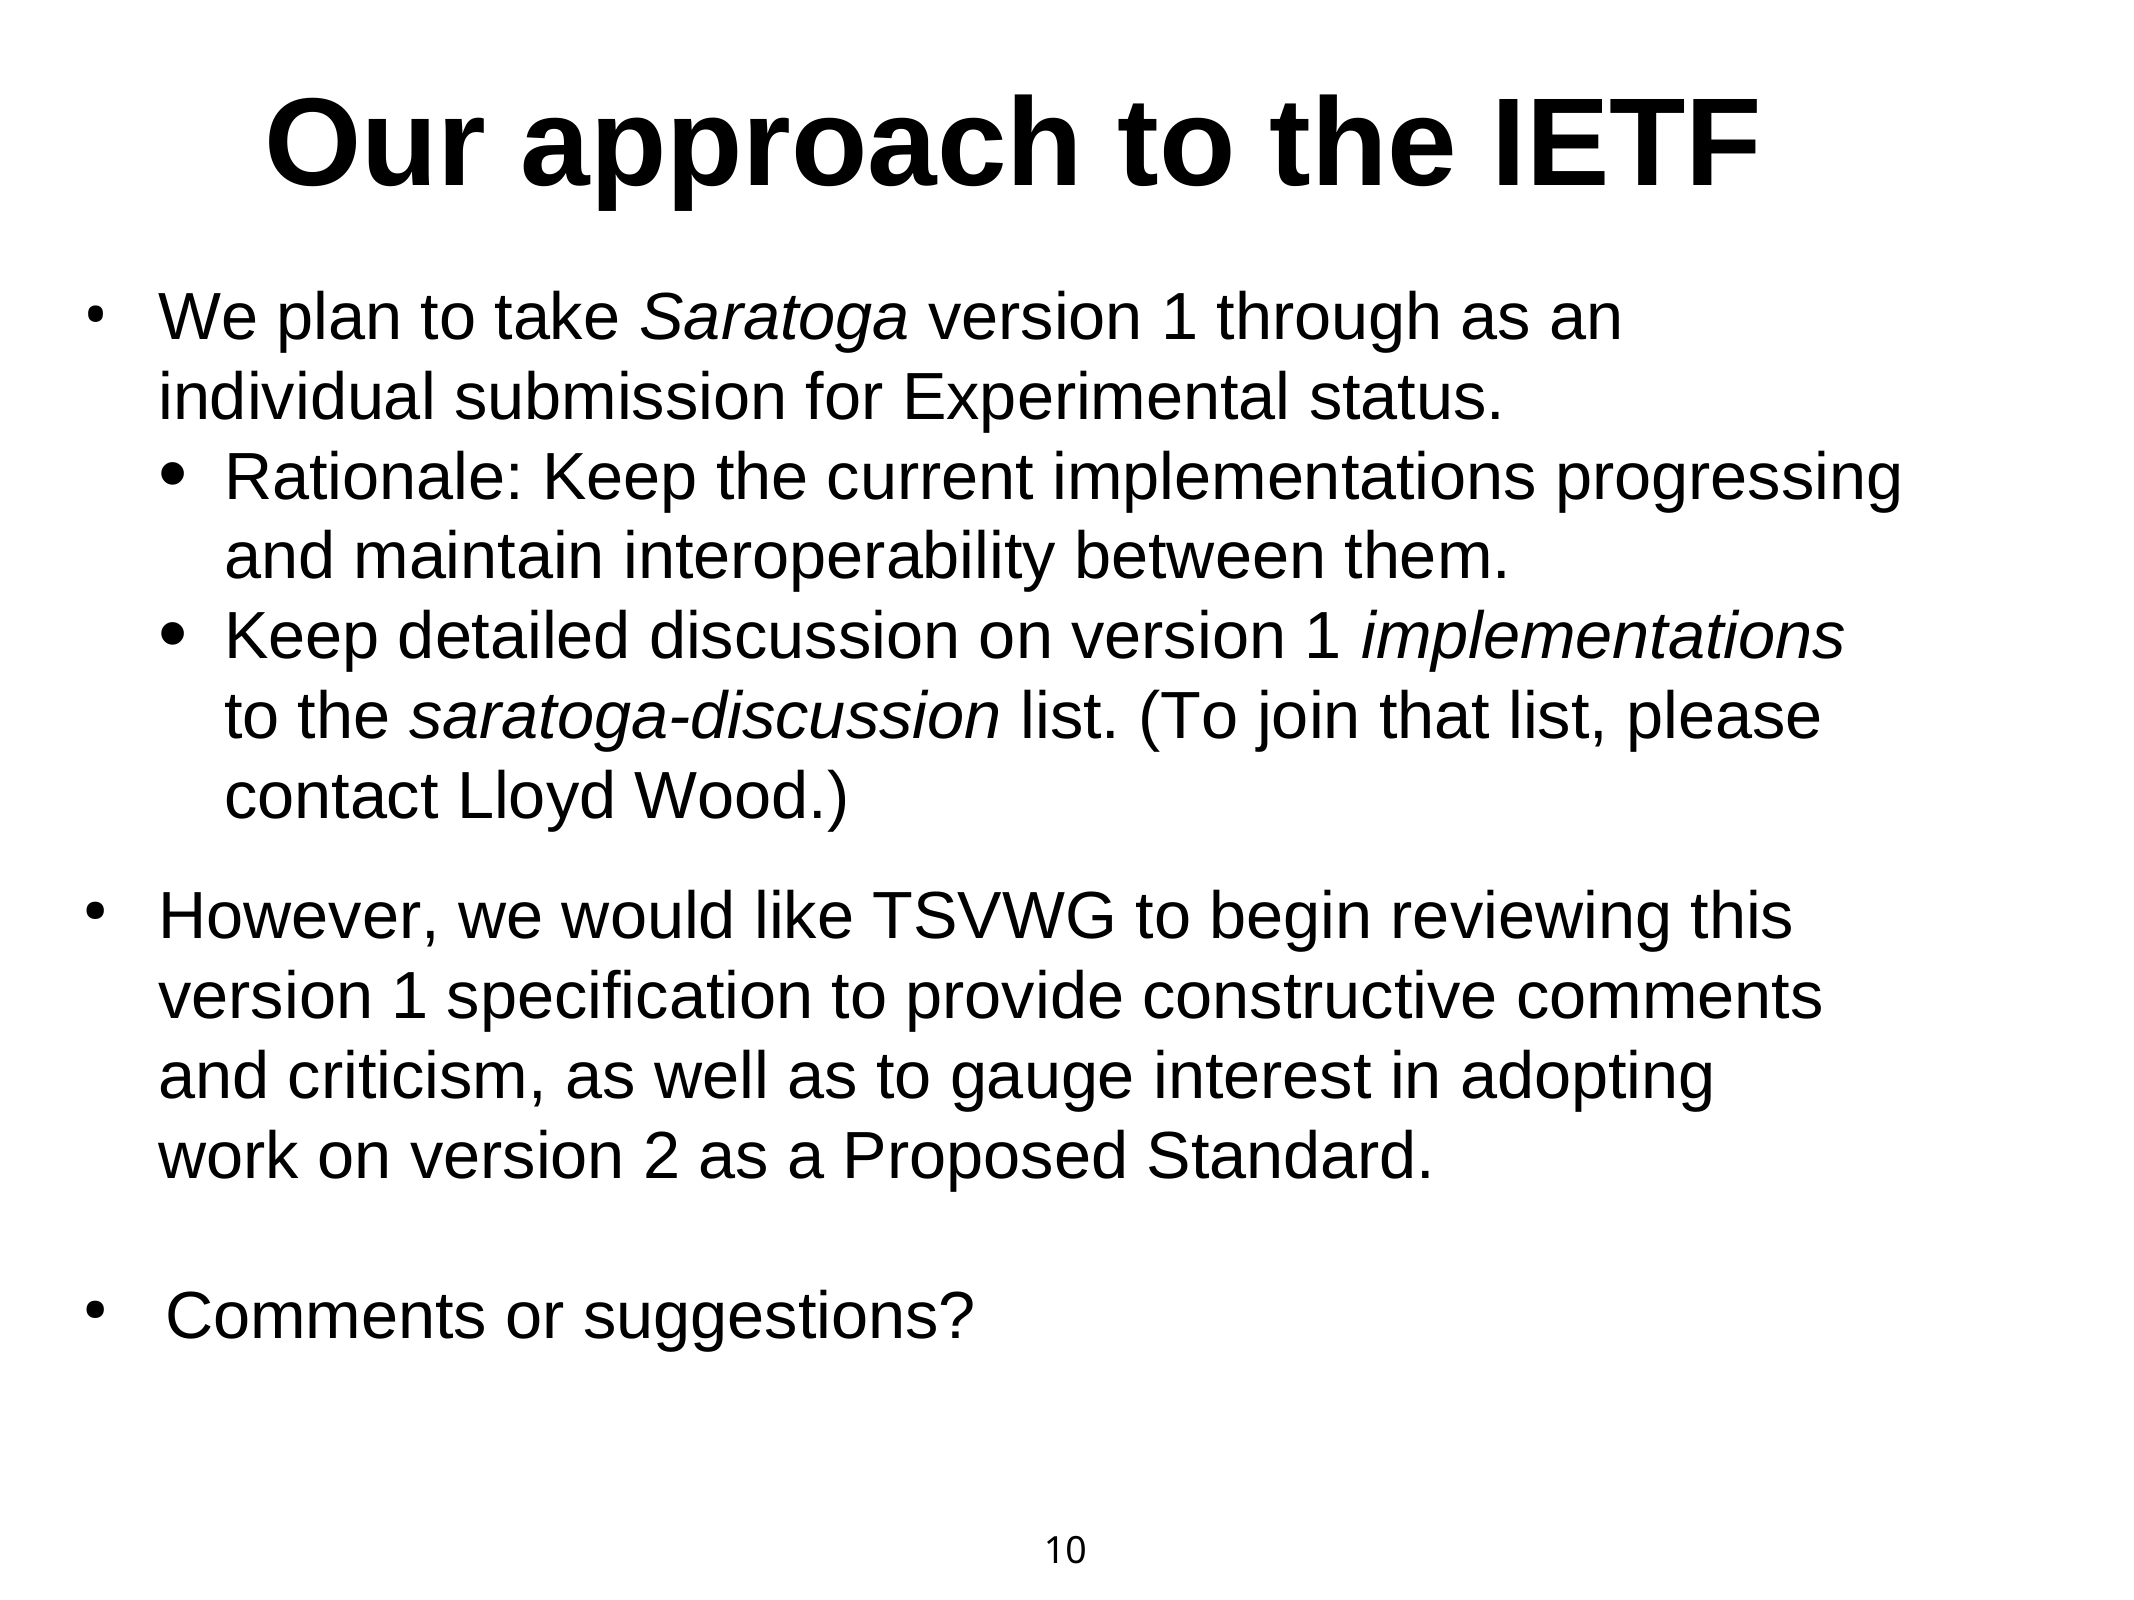

# Our approach to the IETF
We plan to take Saratoga version 1 through as an individual submission for Experimental status.
Rationale: Keep the current implementations progressing and maintain interoperability between them.
Keep detailed discussion on version 1 implementations to the saratoga-discussion list. (To join that list, please contact Lloyd Wood.)
However, we would like TSVWG to begin reviewing this version 1 specification to provide constructive comments and criticism, as well as to gauge interest in adopting work on version 2 as a Proposed Standard.
Comments or suggestions?